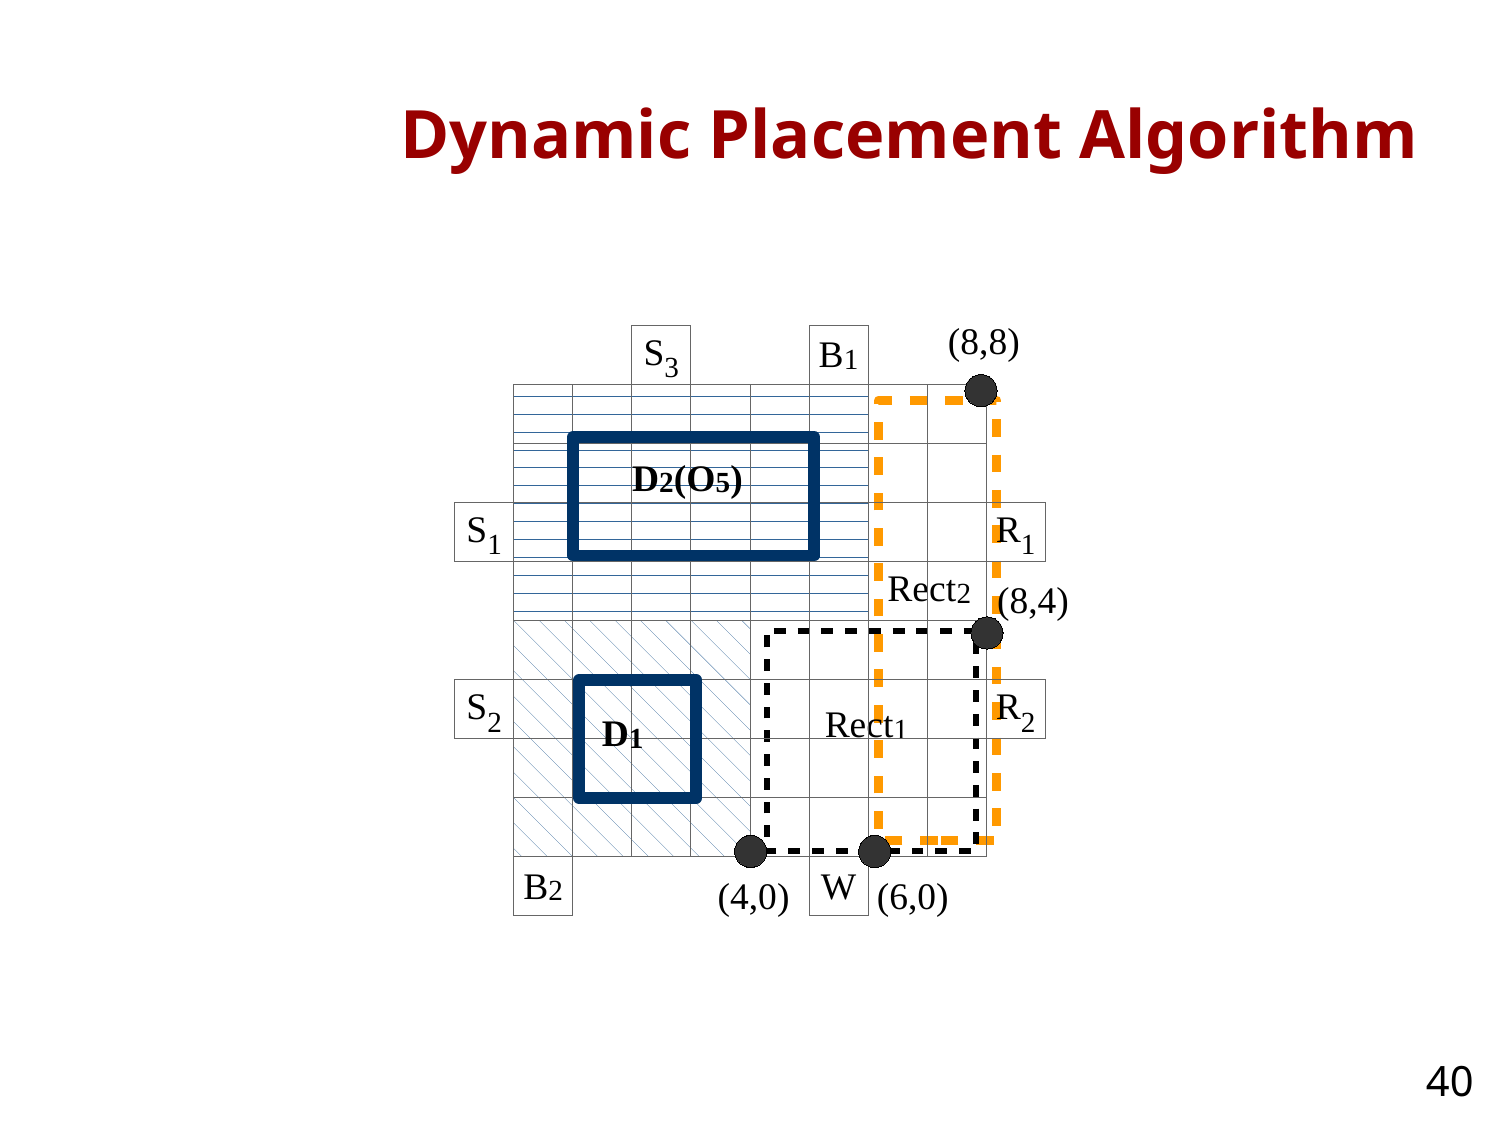

# Dynamic Placement Algorithm
(8,8)
S3
B1
S1
R1
S2
R2
B2
W
 D2(O5)
Rect2
(8,4)
Rect1
D1
(6,0)
(4,0)